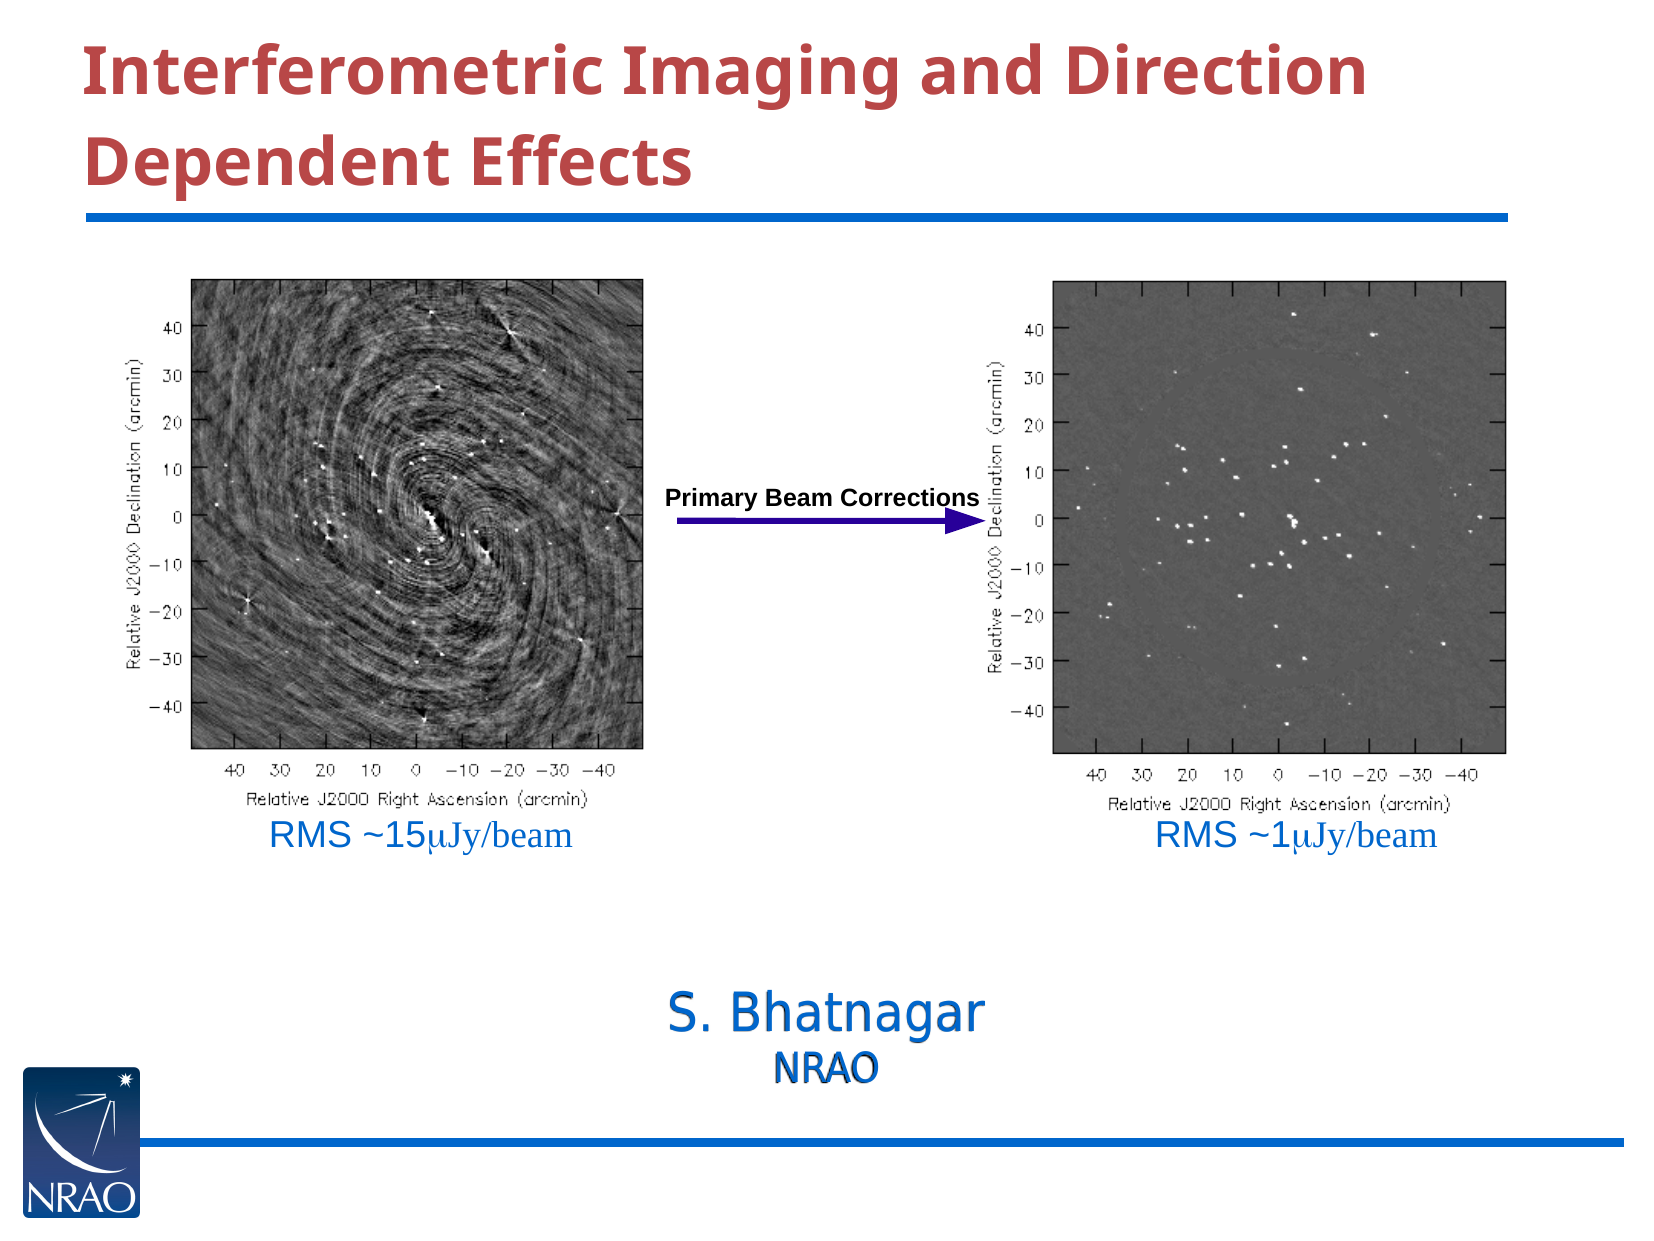

# Interferometric Imaging and Direction Dependent Effects
S. Bhatnagar
NRAO
Primary Beam Corrections
RMS ~15mJy/beam
RMS ~1mJy/beam